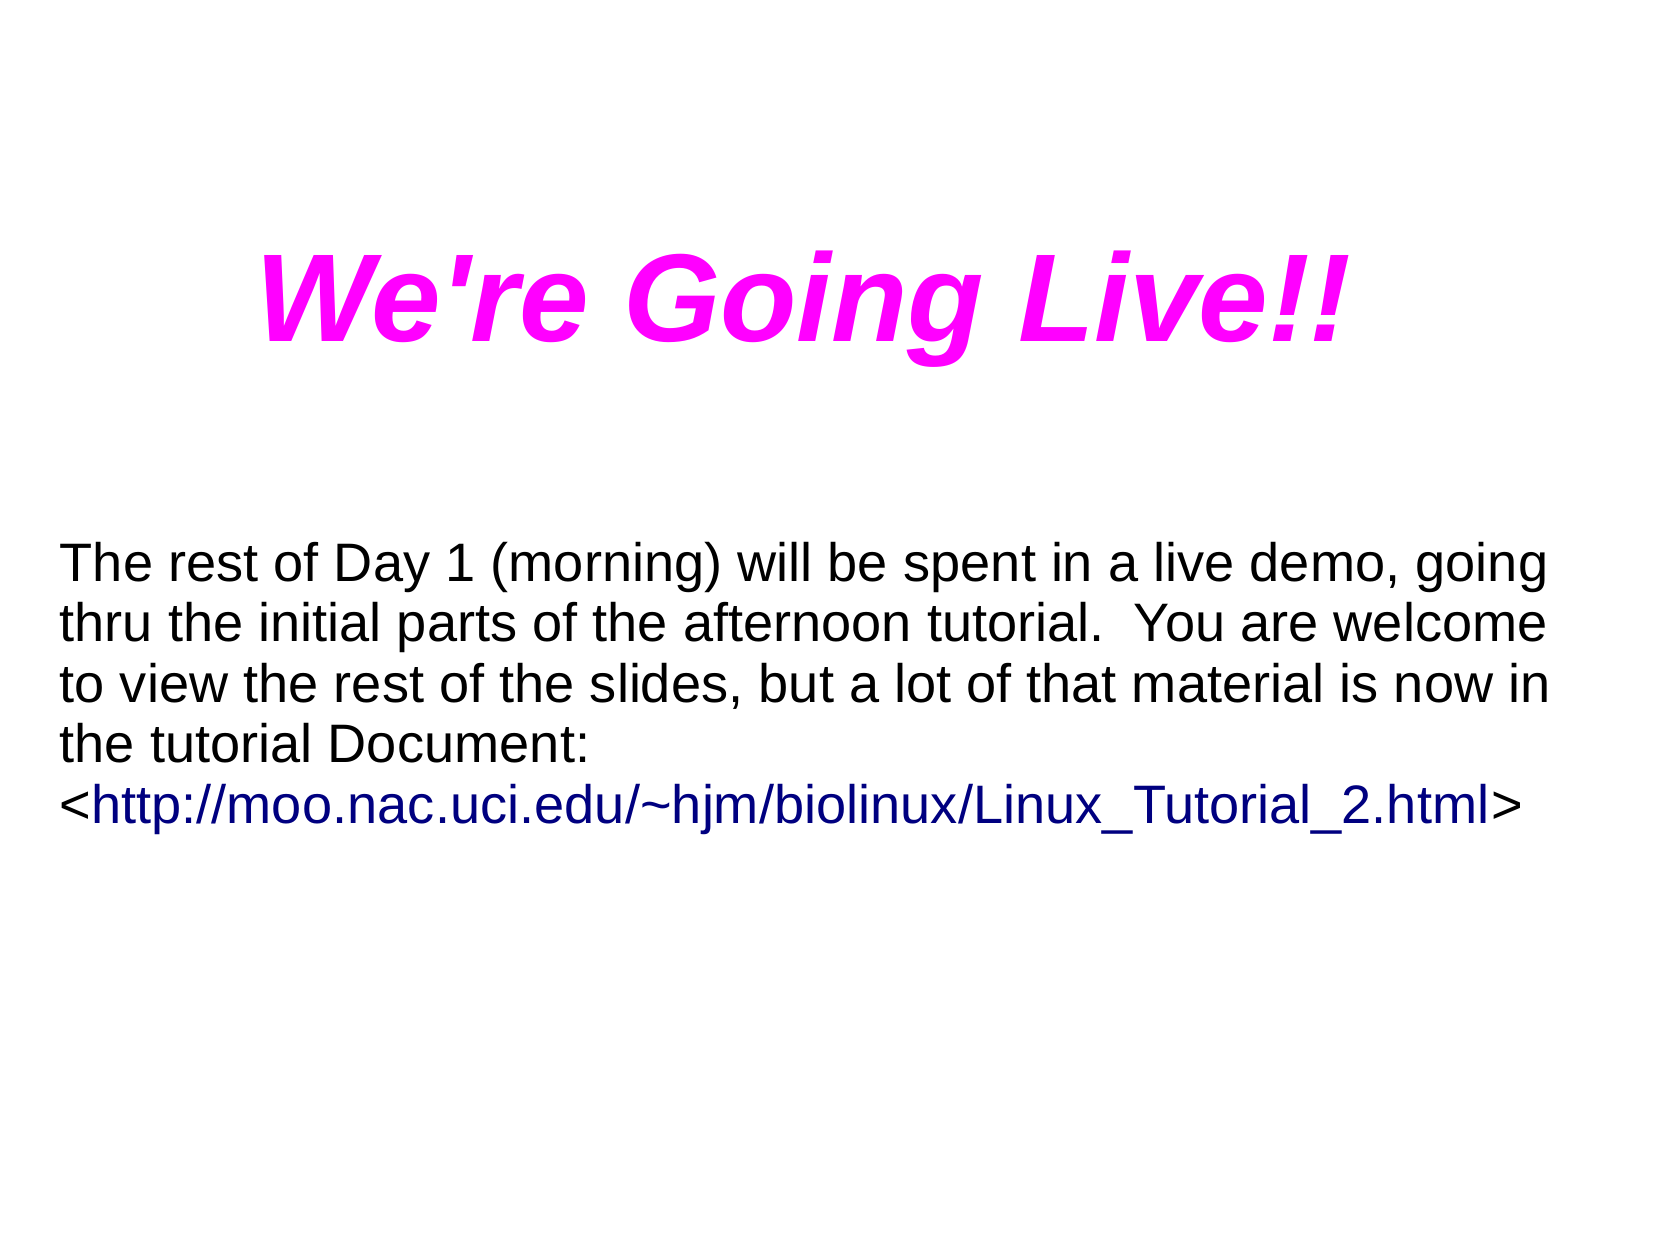

# We're Going Live!!
The rest of Day 1 (morning) will be spent in a live demo, going thru the initial parts of the afternoon tutorial. You are welcome to view the rest of the slides, but a lot of that material is now in the tutorial Document:
<http://moo.nac.uci.edu/~hjm/biolinux/Linux_Tutorial_2.html>